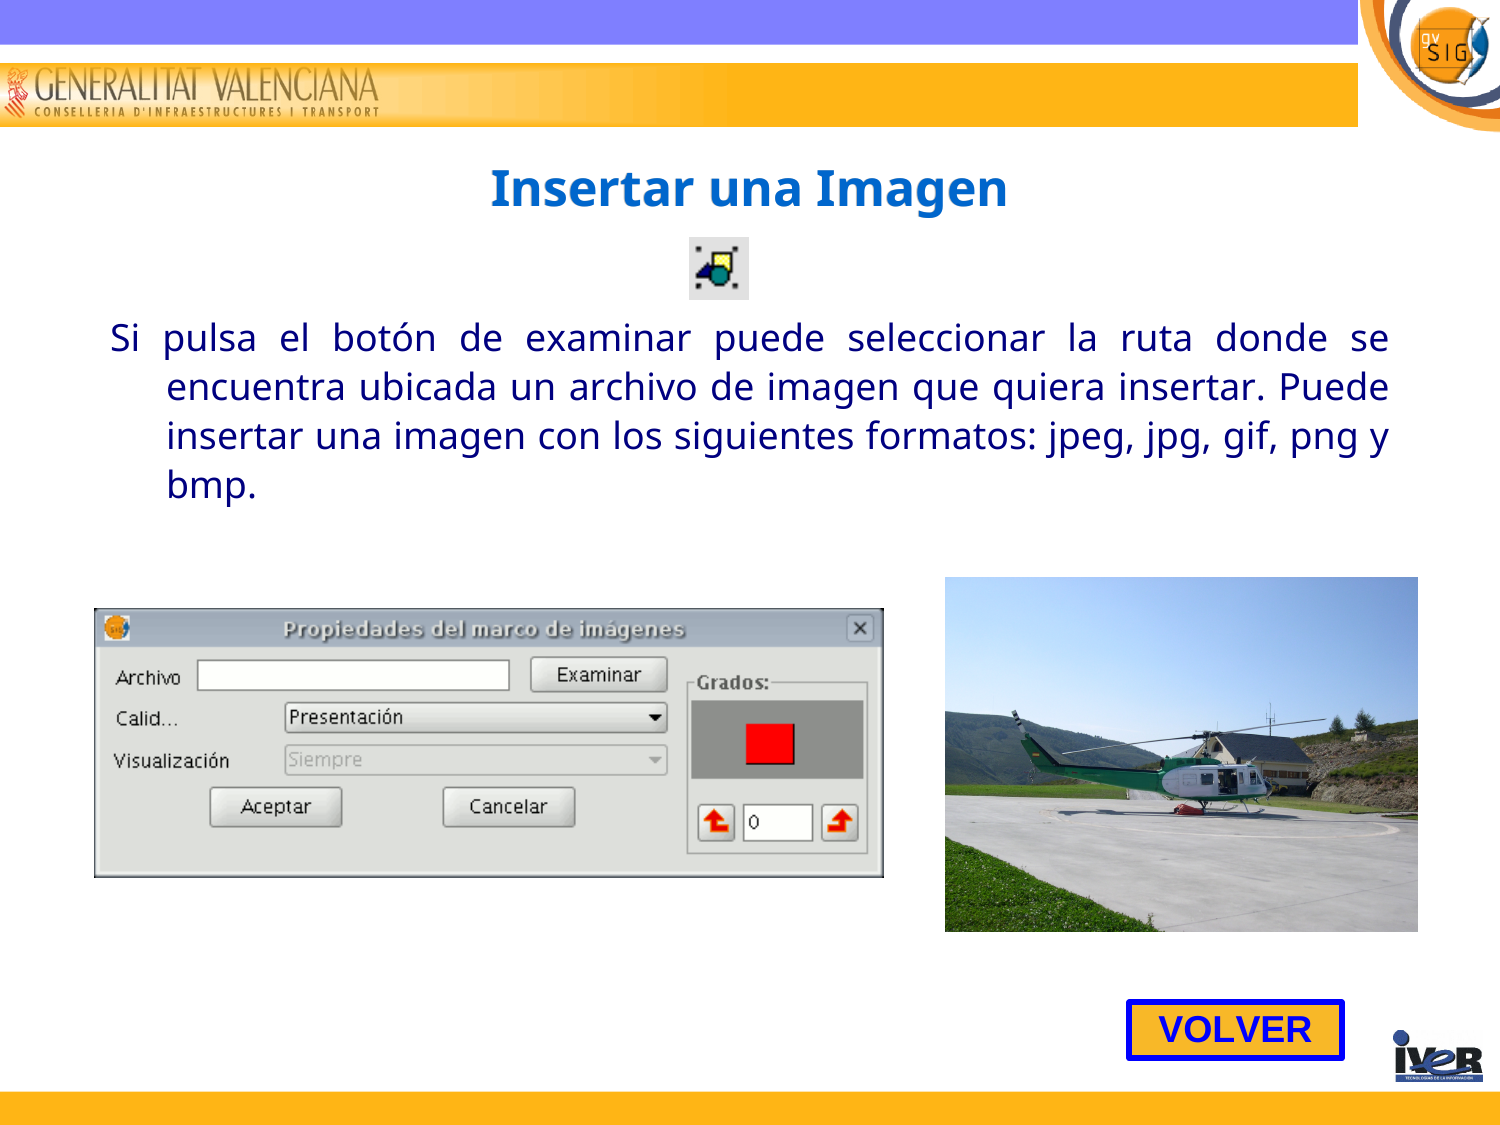

# Insertar una Imagen
Si pulsa el botón de examinar puede seleccionar la ruta donde se encuentra ubicada un archivo de imagen que quiera insertar. Puede insertar una imagen con los siguientes formatos: jpeg, jpg, gif, png y bmp.
VOLVER